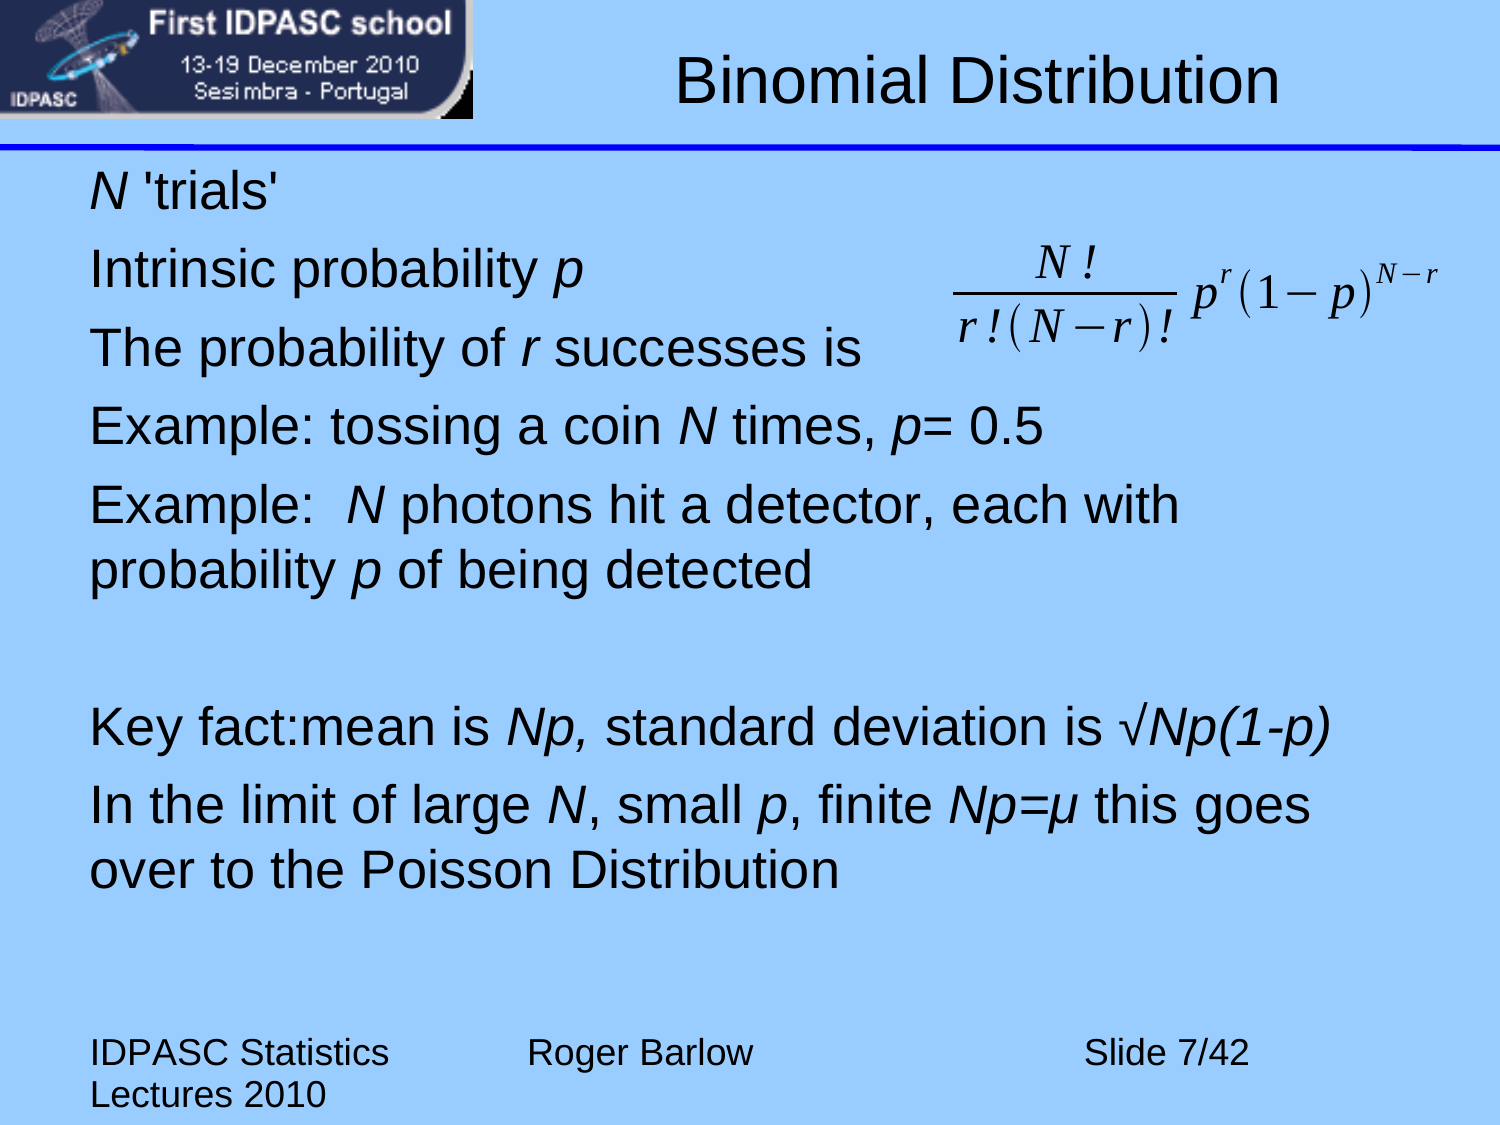

# Binomial Distribution
N 'trials'
Intrinsic probability p
The probability of r successes is
Example: tossing a coin N times, p= 0.5
Example: N photons hit a detector, each with probability p of being detected
Key fact:mean is Np, standard deviation is √Np(1-p)
In the limit of large N, small p, finite Np=μ this goes over to the Poisson Distribution
7